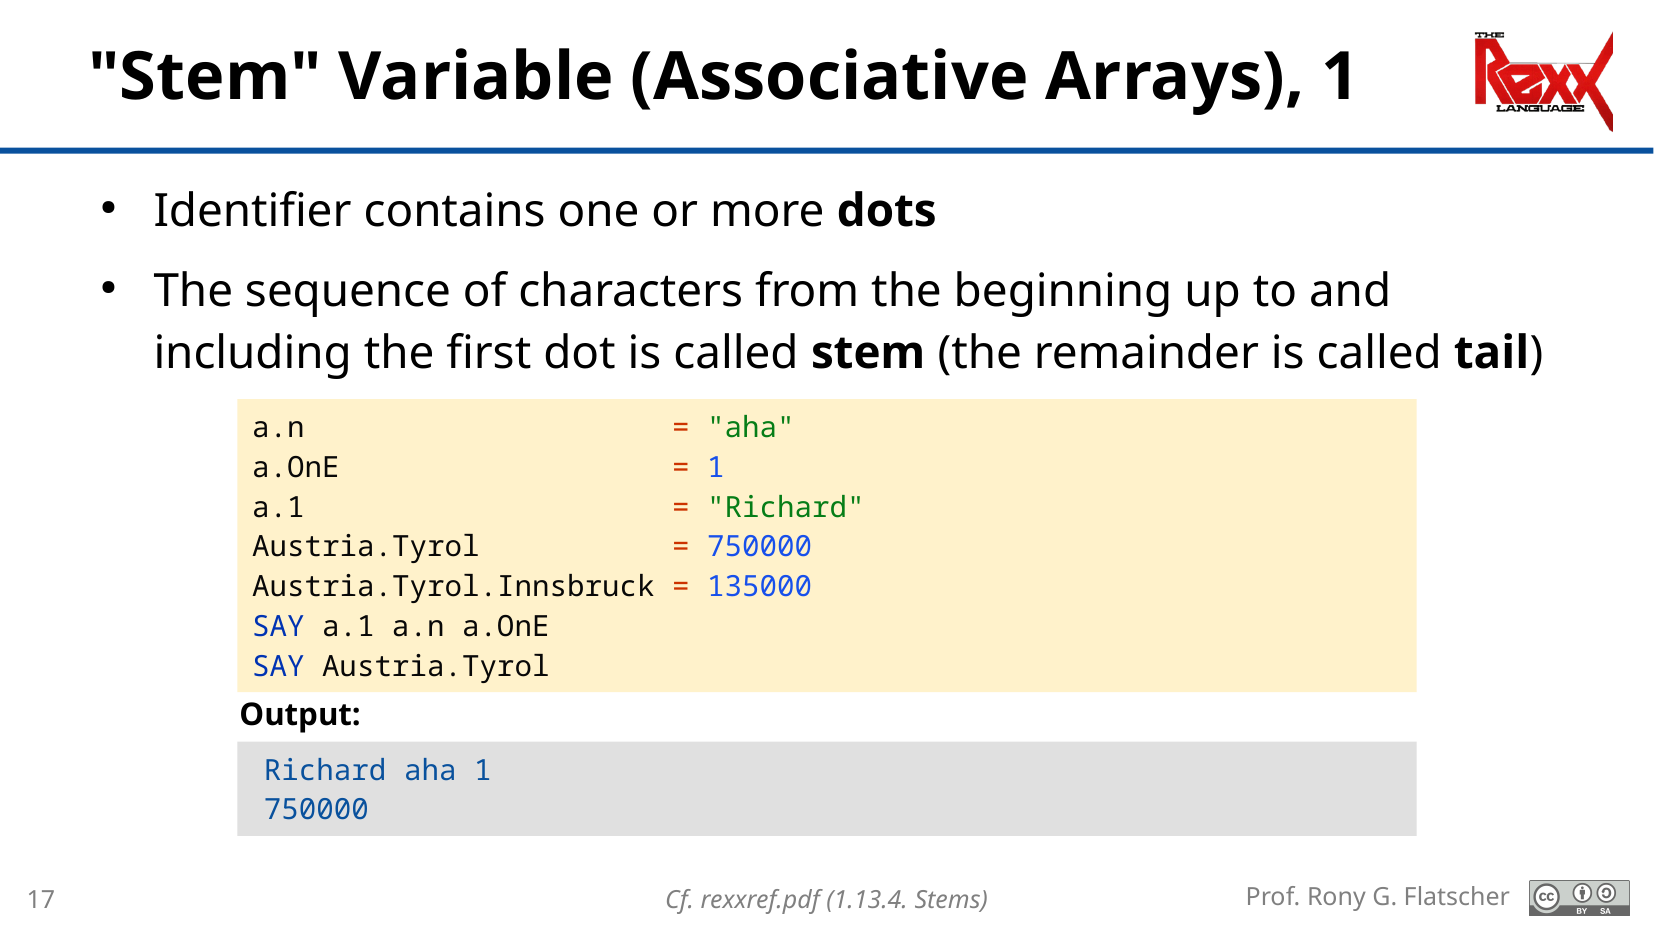

# "Stem" Variable (Associative Arrays), 1
Identifier contains one or more dots
The sequence of characters from the beginning up to and including the first dot is called stem (the remainder is called tail)
a.n = "aha"
a.OnE = 1
a.1 = "Richard"
Austria.Tyrol = 750000
Austria.Tyrol.Innsbruck = 135000
SAY a.1 a.n a.OnE
SAY Austria.Tyrol
Output:
Richard aha 1
750000
Cf. rexxref.pdf (1.13.4. Stems)